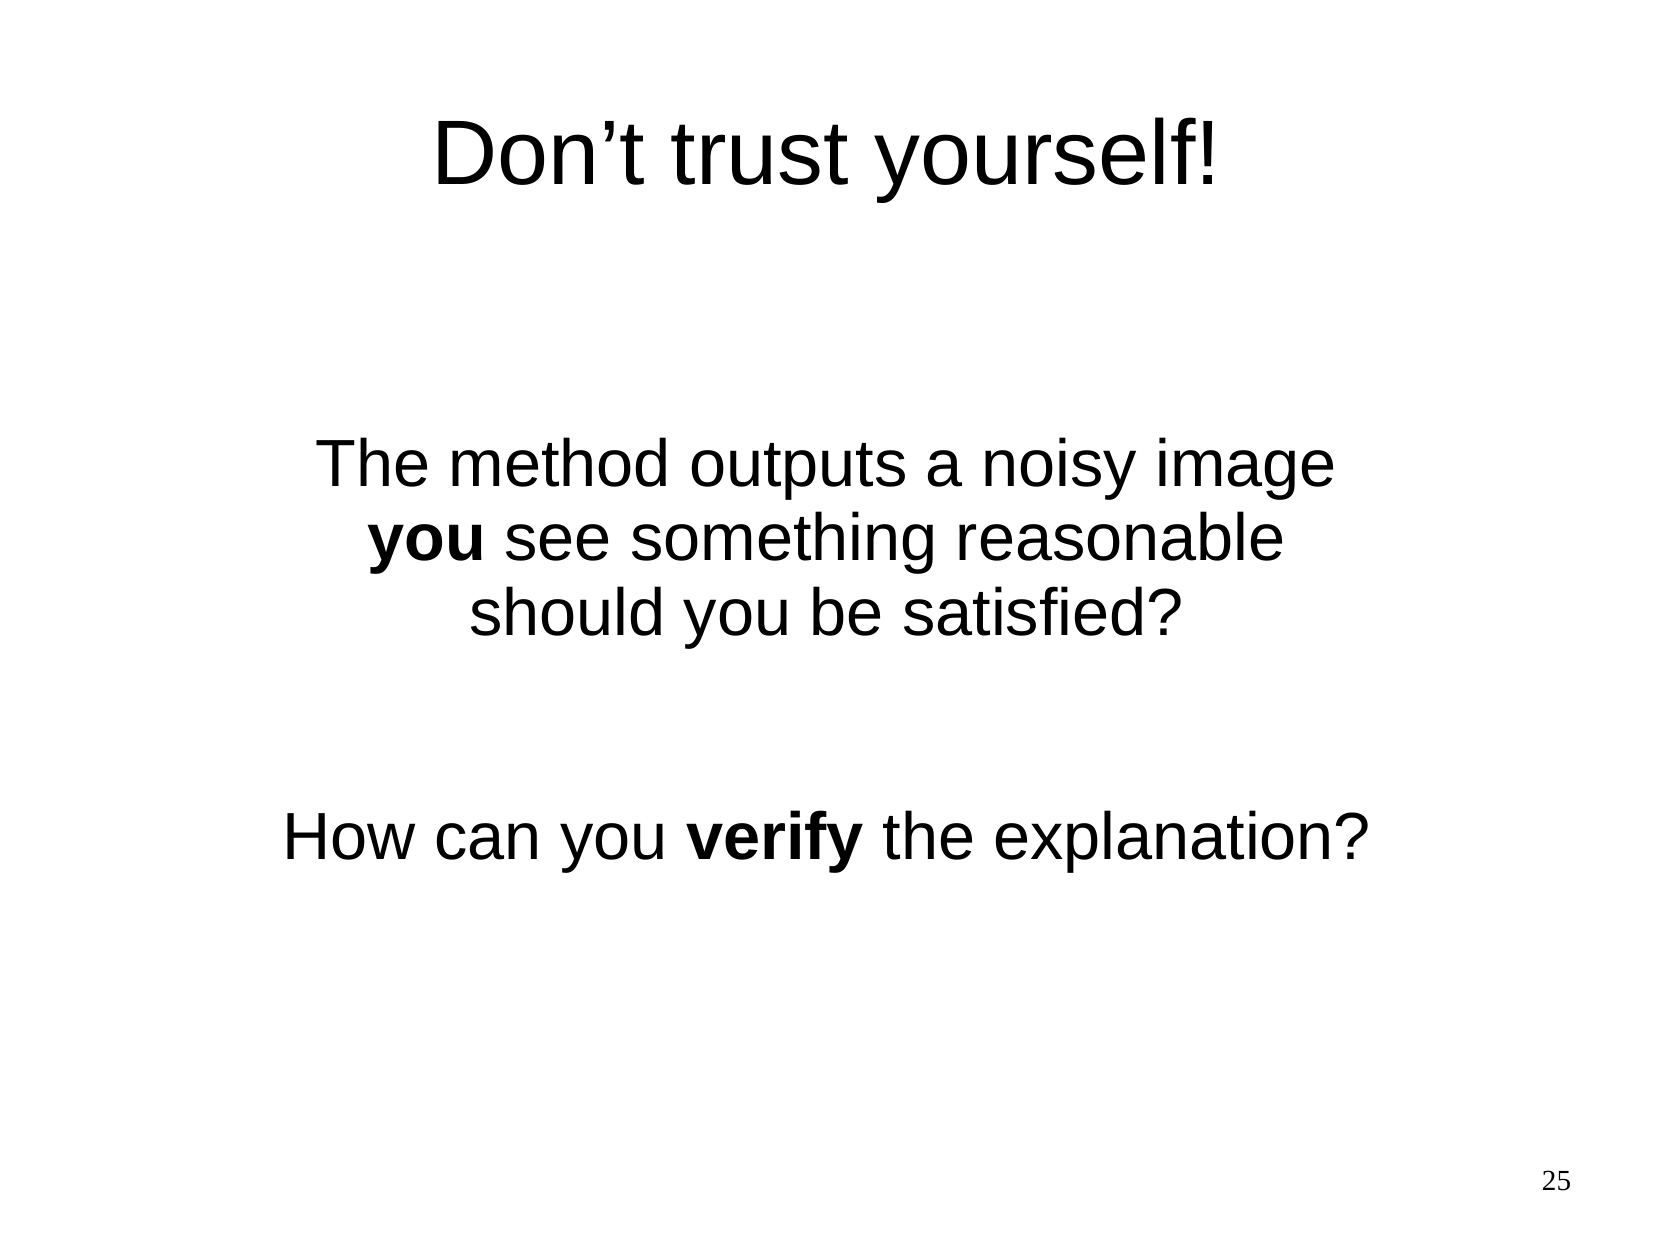

# Don’t trust yourself!
The method outputs a noisy image
you see something reasonable
should you be satisfied?
How can you verify the explanation?
25